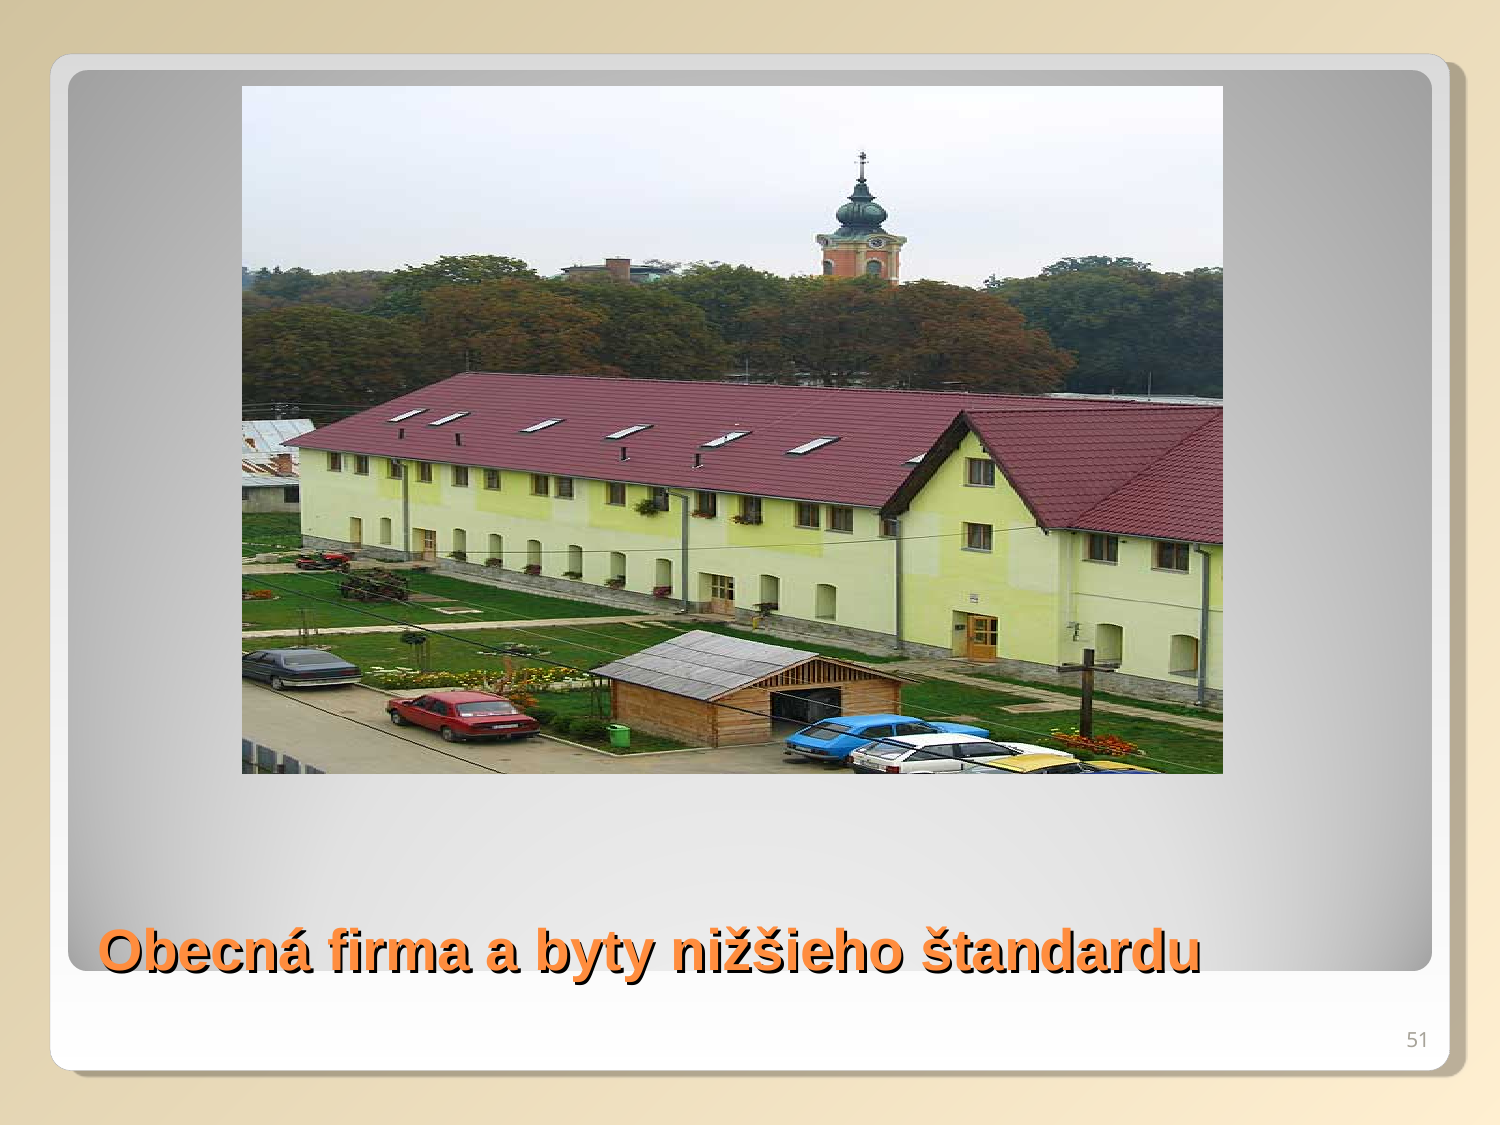

# Obecná firma a byty nižšieho štandardu